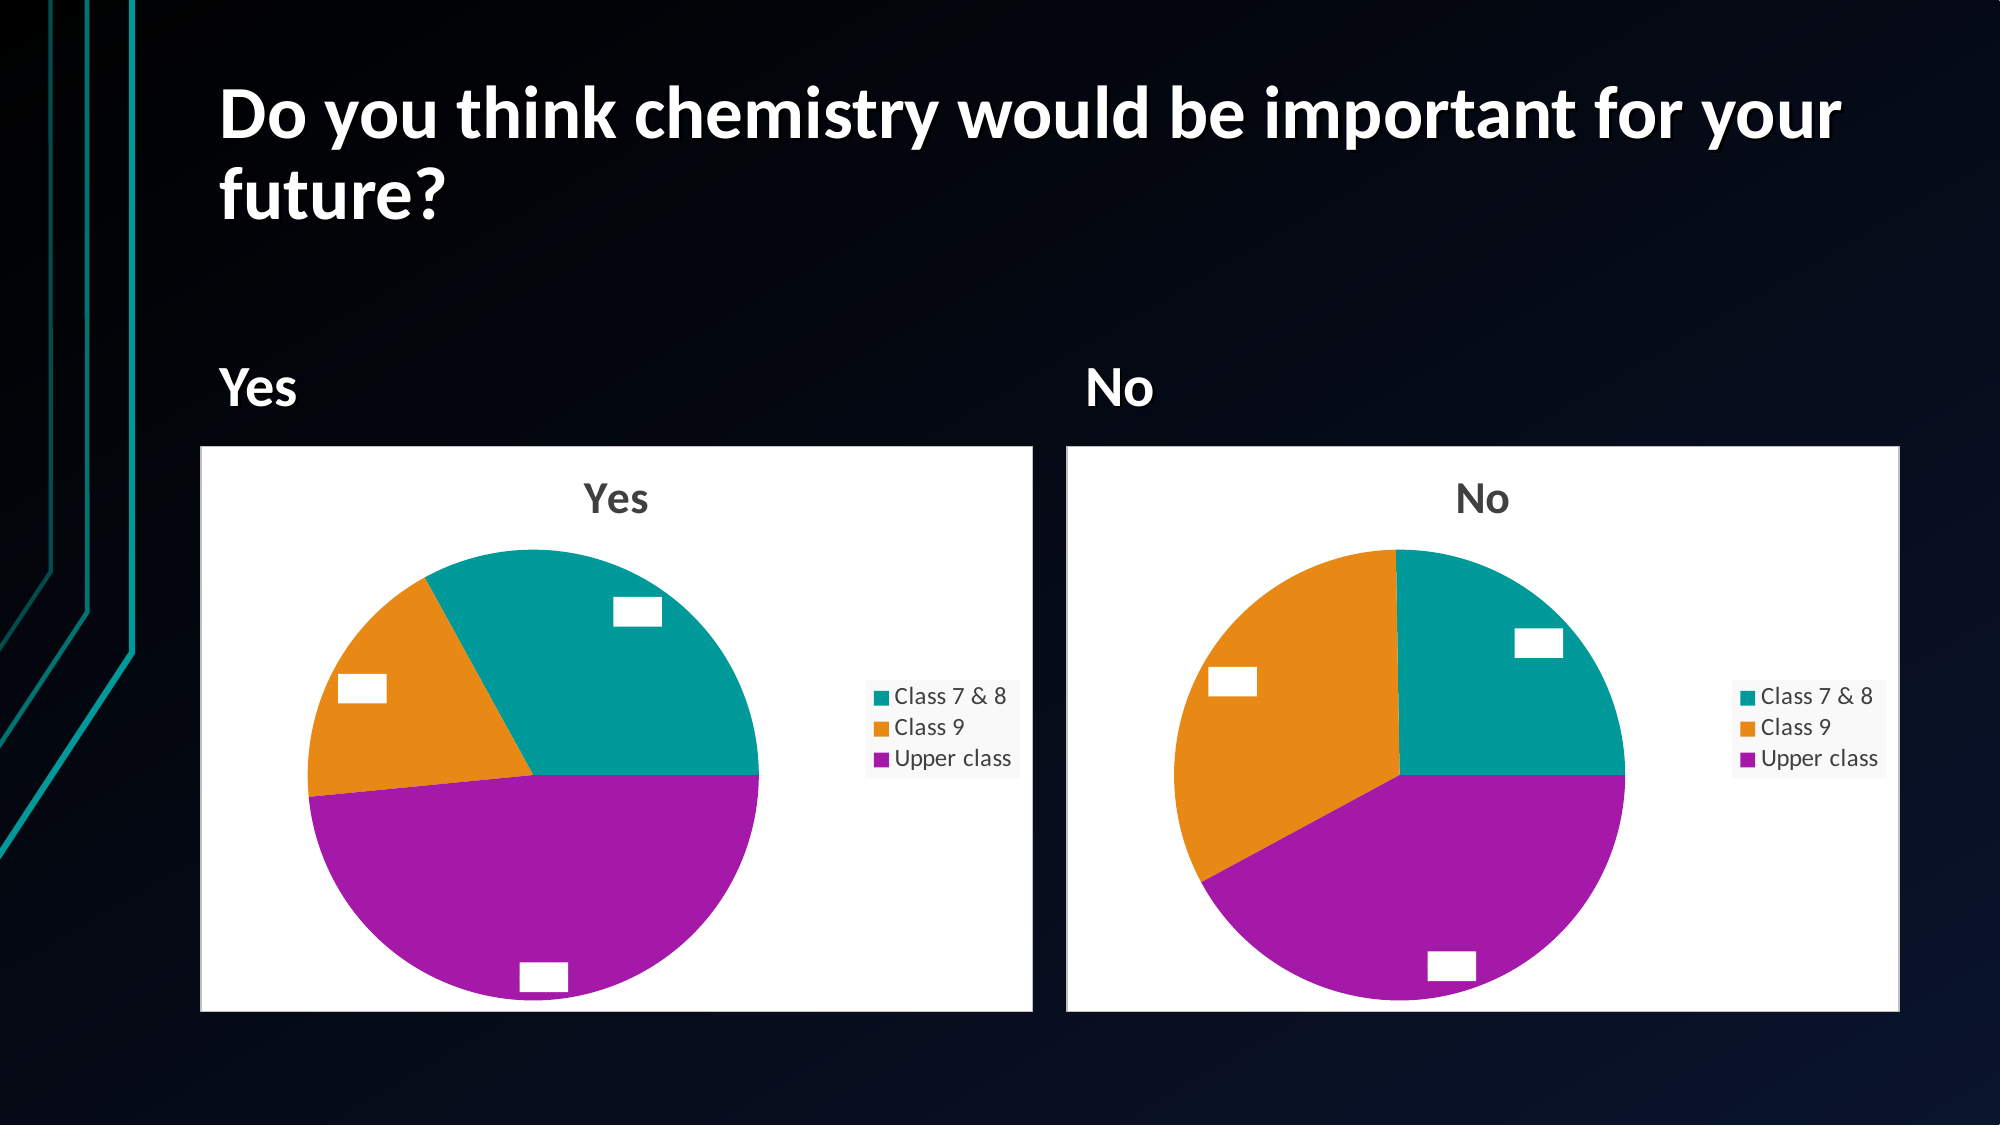

# Do you think chemistry would be important for your future?
Yes
No
### Chart: Yes
| Category | Persons: |
|---|---|
| Class 7 & 8 | 32.0 |
| Class 9 | 18.0 |
| Upper class | 47.0 |
### Chart: No
| Category | No |
|---|---|
| Class 7 & 8 | 48.0 |
| Class 9 | 62.0 |
| Upper class | 80.0 |